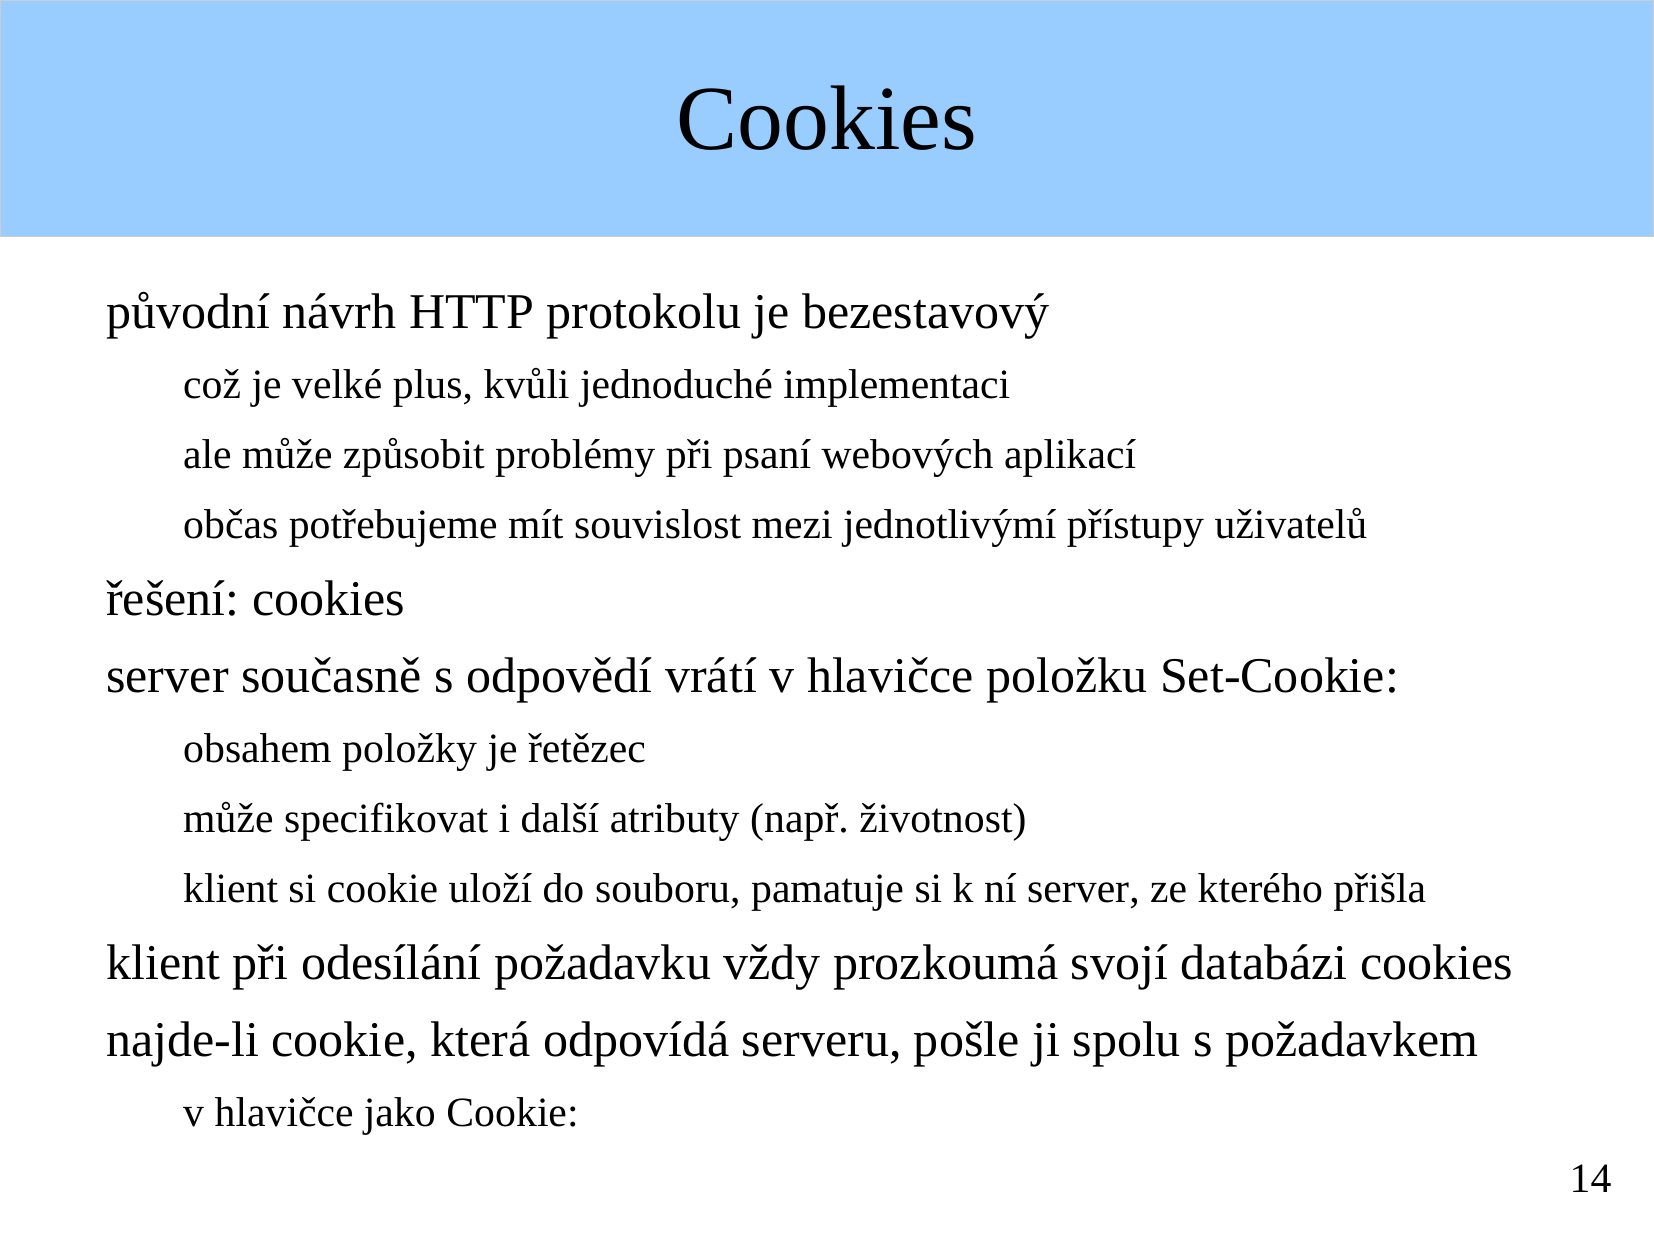

# Cookies
původní návrh HTTP protokolu je bezestavový
což je velké plus, kvůli jednoduché implementaci
ale může způsobit problémy při psaní webových aplikací
občas potřebujeme mít souvislost mezi jednotlivýmí přístupy uživatelů
řešení: cookies
server současně s odpovědí vrátí v hlavičce položku Set-Cookie:
obsahem položky je řetězec
může specifikovat i další atributy (např. životnost)
klient si cookie uloží do souboru, pamatuje si k ní server, ze kterého přišla
klient při odesílání požadavku vždy prozkoumá svojí databázi cookies
najde-li cookie, která odpovídá serveru, pošle ji spolu s požadavkem
v hlavičce jako Cookie: